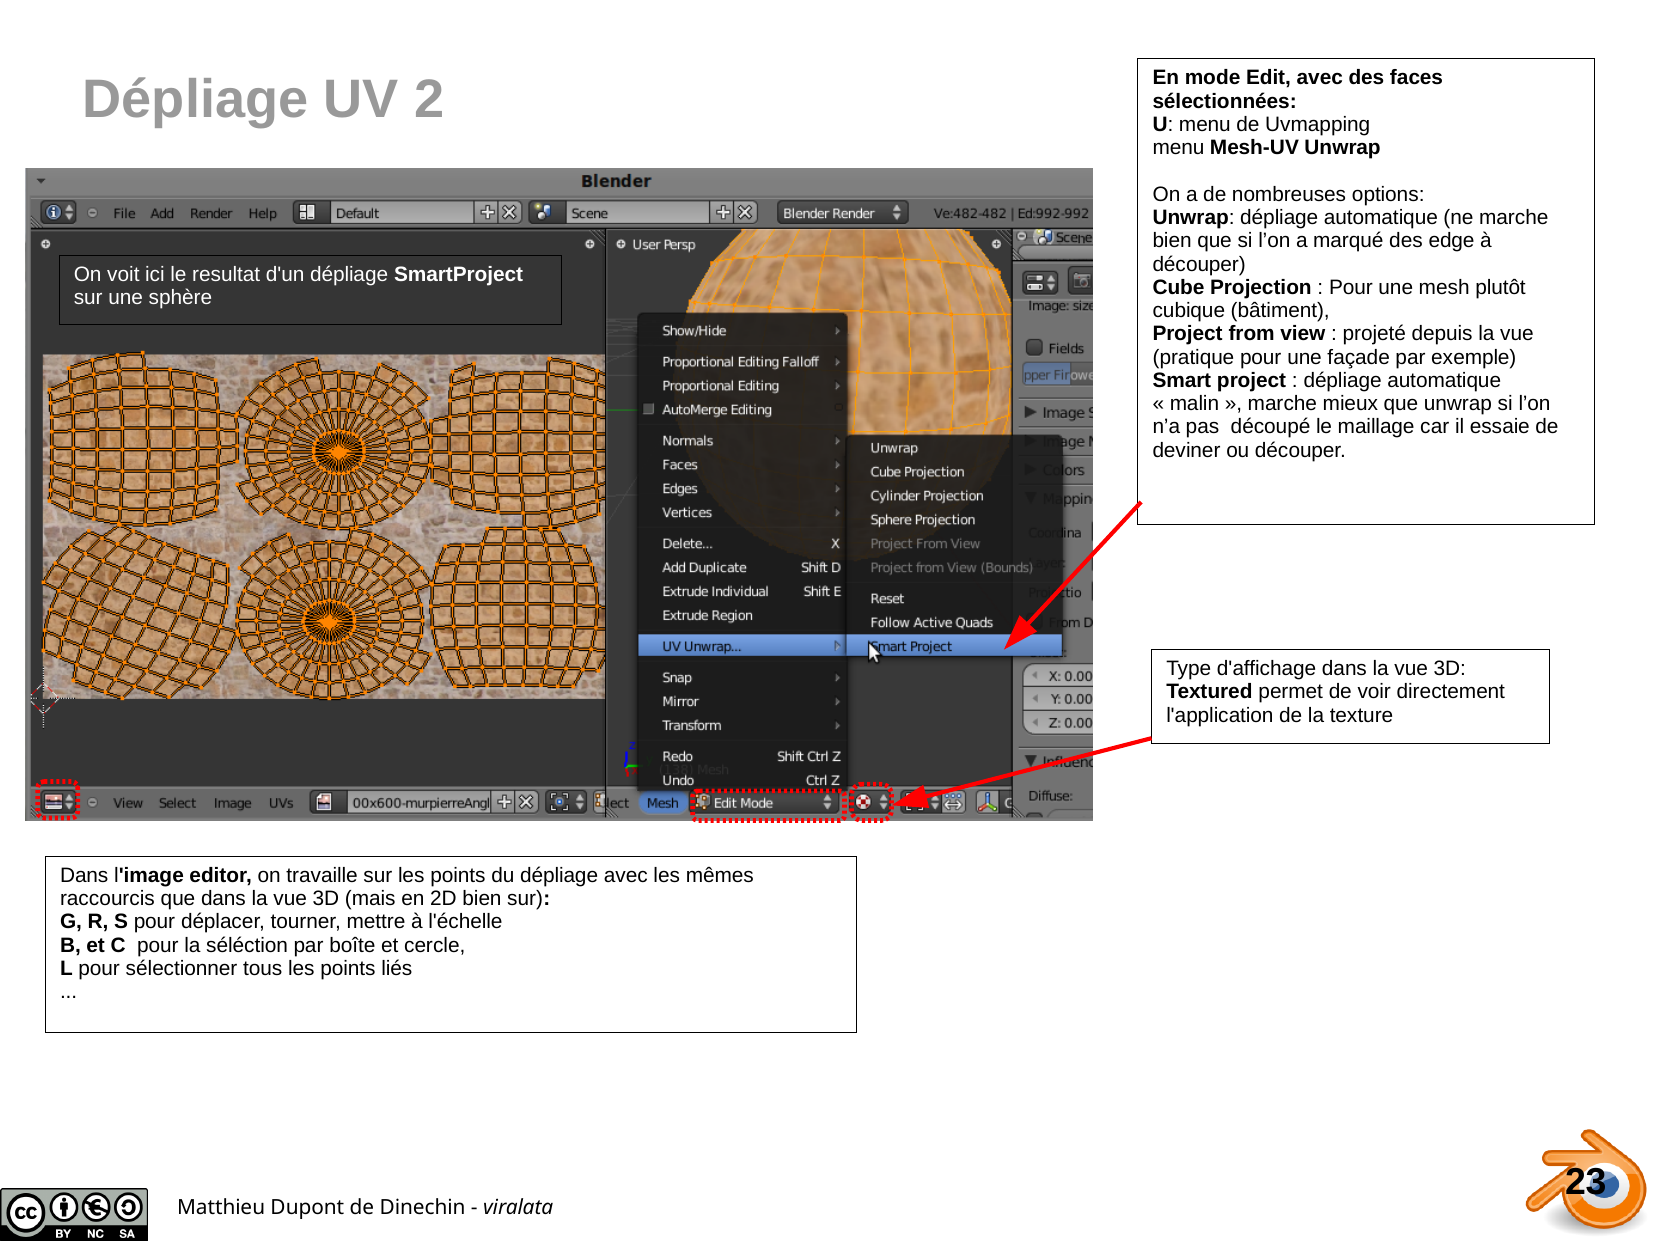

# Dépliage UV 2
En mode Edit, avec des faces sélectionnées:
U: menu de Uvmapping
menu Mesh-UV Unwrap
On a de nombreuses options:
Unwrap: dépliage automatique (ne marche bien que si l’on a marqué des edge à découper)
Cube Projection : Pour une mesh plutôt cubique (bâtiment),
Project from view : projeté depuis la vue (pratique pour une façade par exemple)
Smart project : dépliage automatique « malin », marche mieux que unwrap si l’on n’a pas découpé le maillage car il essaie de deviner ou découper.
On voit ici le resultat d'un dépliage SmartProject sur une sphère
Type d'affichage dans la vue 3D:
Textured permet de voir directement l'application de la texture
Dans l'image editor, on travaille sur les points du dépliage avec les mêmes raccourcis que dans la vue 3D (mais en 2D bien sur):
G, R, S pour déplacer, tourner, mettre à l'échelle
B, et C pour la séléction par boîte et cercle,
L pour sélectionner tous les points liés
...
23
Cours Blender Mars 2010